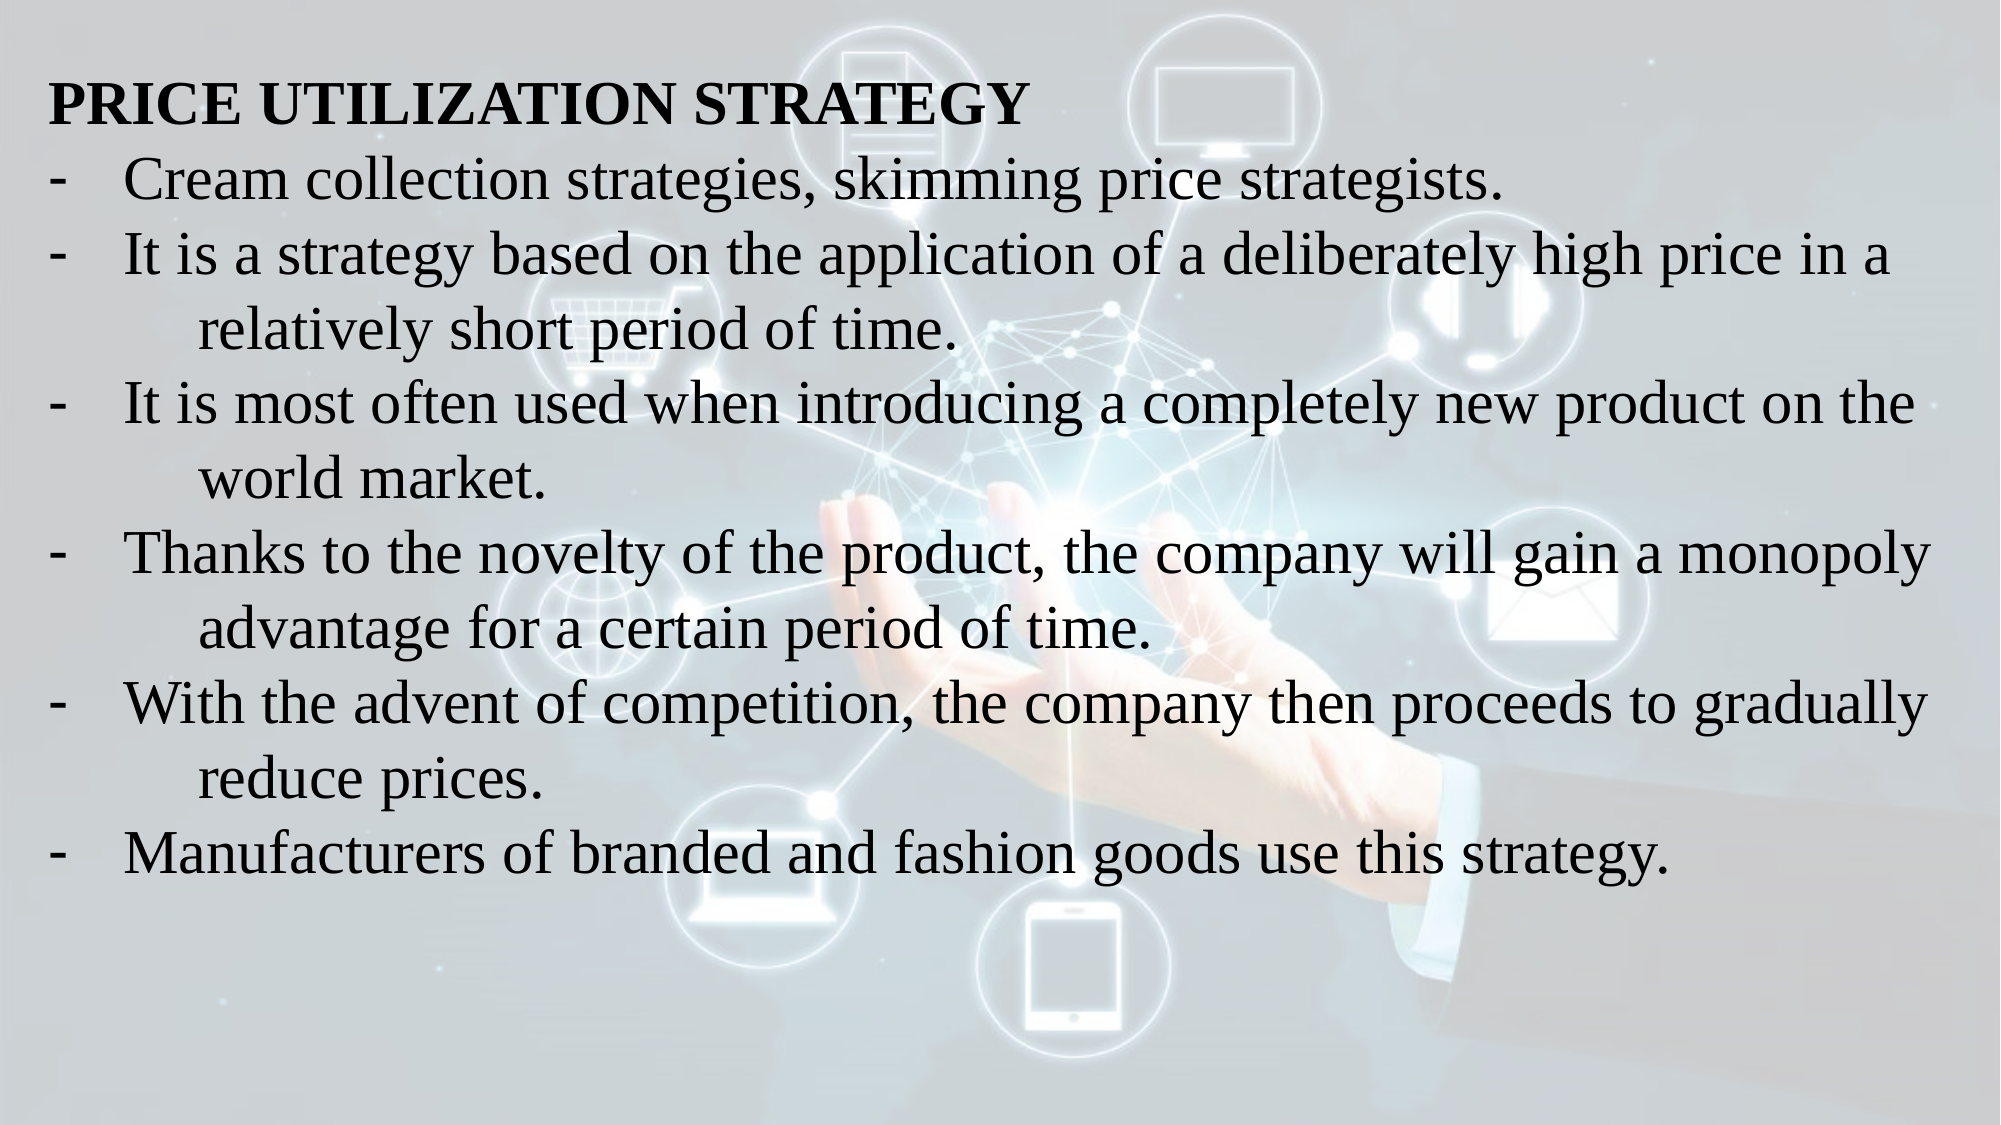

PRICE UTILIZATION STRATEGY
Cream collection strategies, skimming price strategists.
It is a strategy based on the application of a deliberately high price in a relatively short period of time.
It is most often used when introducing a completely new product on the world market.
Thanks to the novelty of the product, the company will gain a monopoly advantage for a certain period of time.
With the advent of competition, the company then proceeds to gradually reduce prices.
Manufacturers of branded and fashion goods use this strategy.